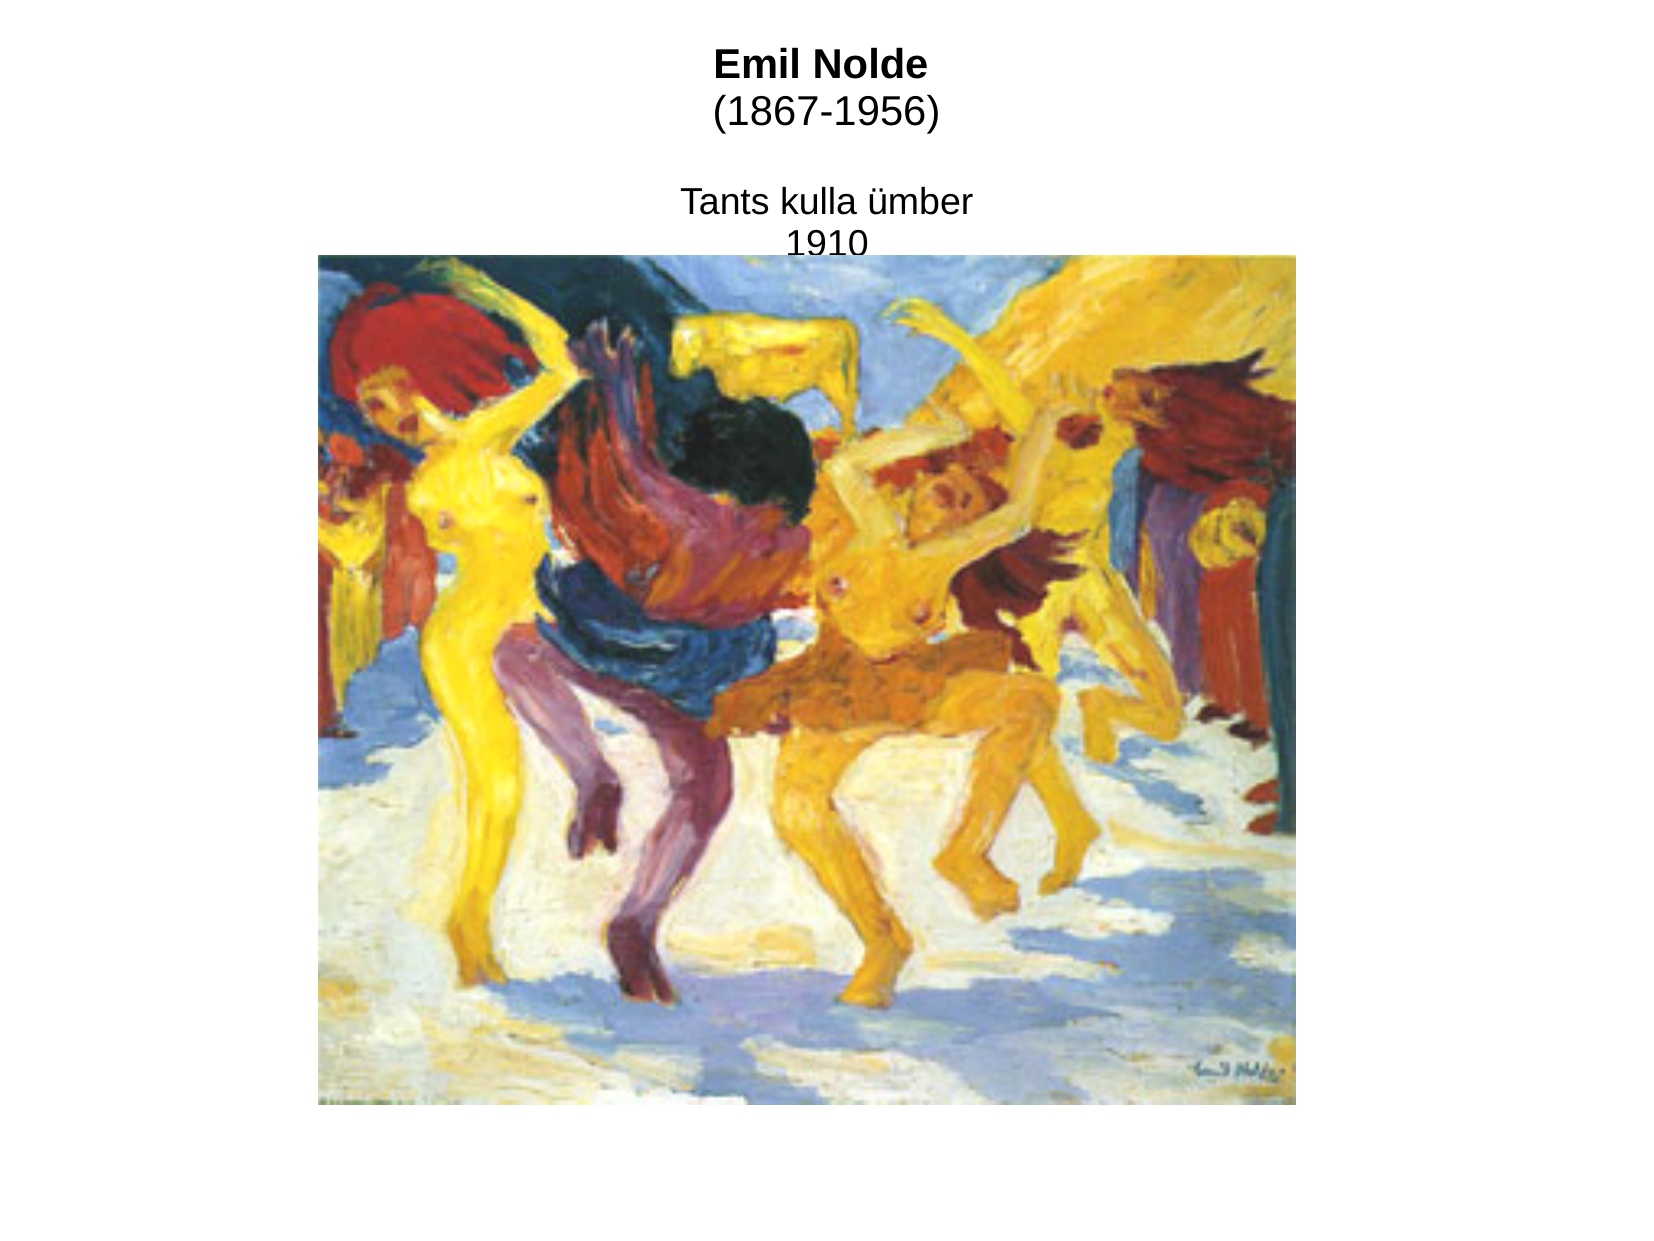

# Emil Nolde (1867-1956) Tants kulla ümber 1910